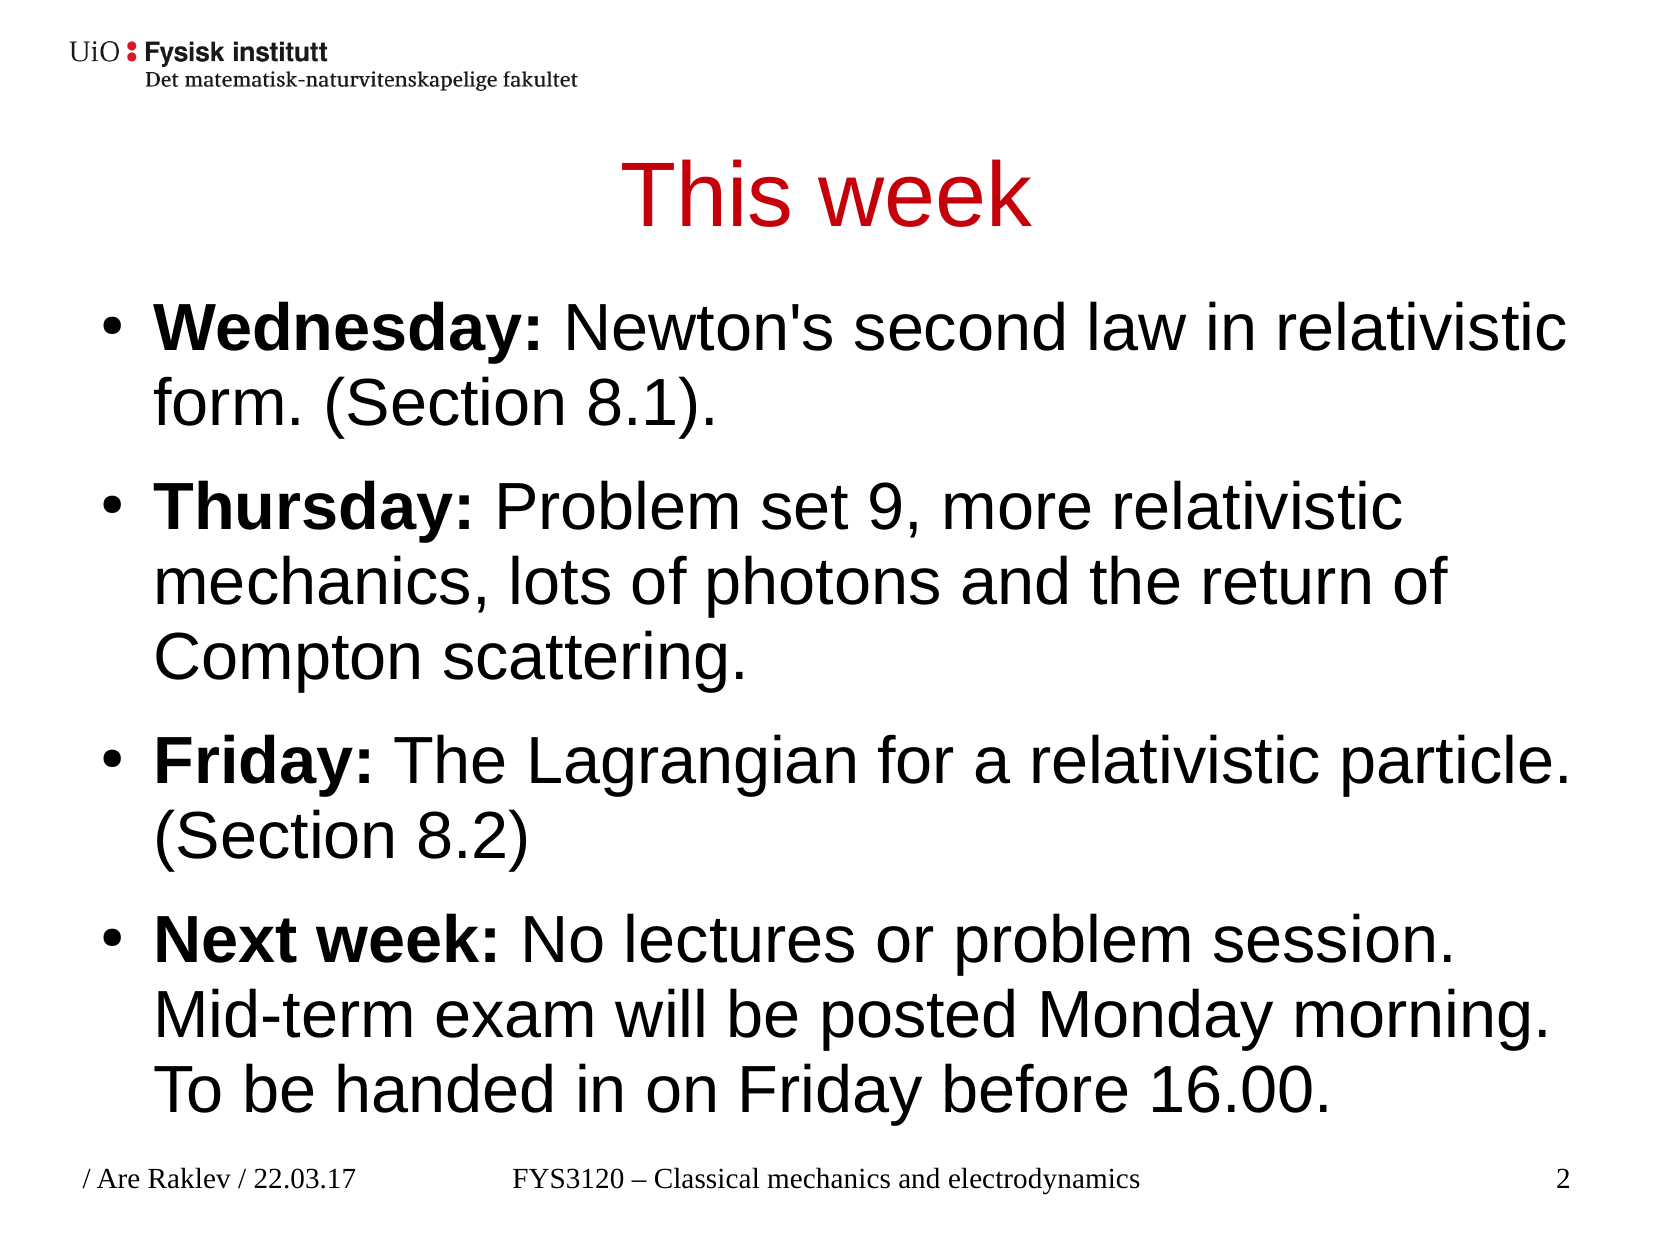

# This week
Wednesday: Newton's second law in relativistic form. (Section 8.1).
Thursday: Problem set 9, more relativistic mechanics, lots of photons and the return of Compton scattering.
Friday: The Lagrangian for a relativistic particle. (Section 8.2)
Next week: No lectures or problem session. Mid-term exam will be posted Monday morning. To be handed in on Friday before 16.00.
/ Are Raklev / 22.03.17
FYS3120 – Classical mechanics and electrodynamics
2